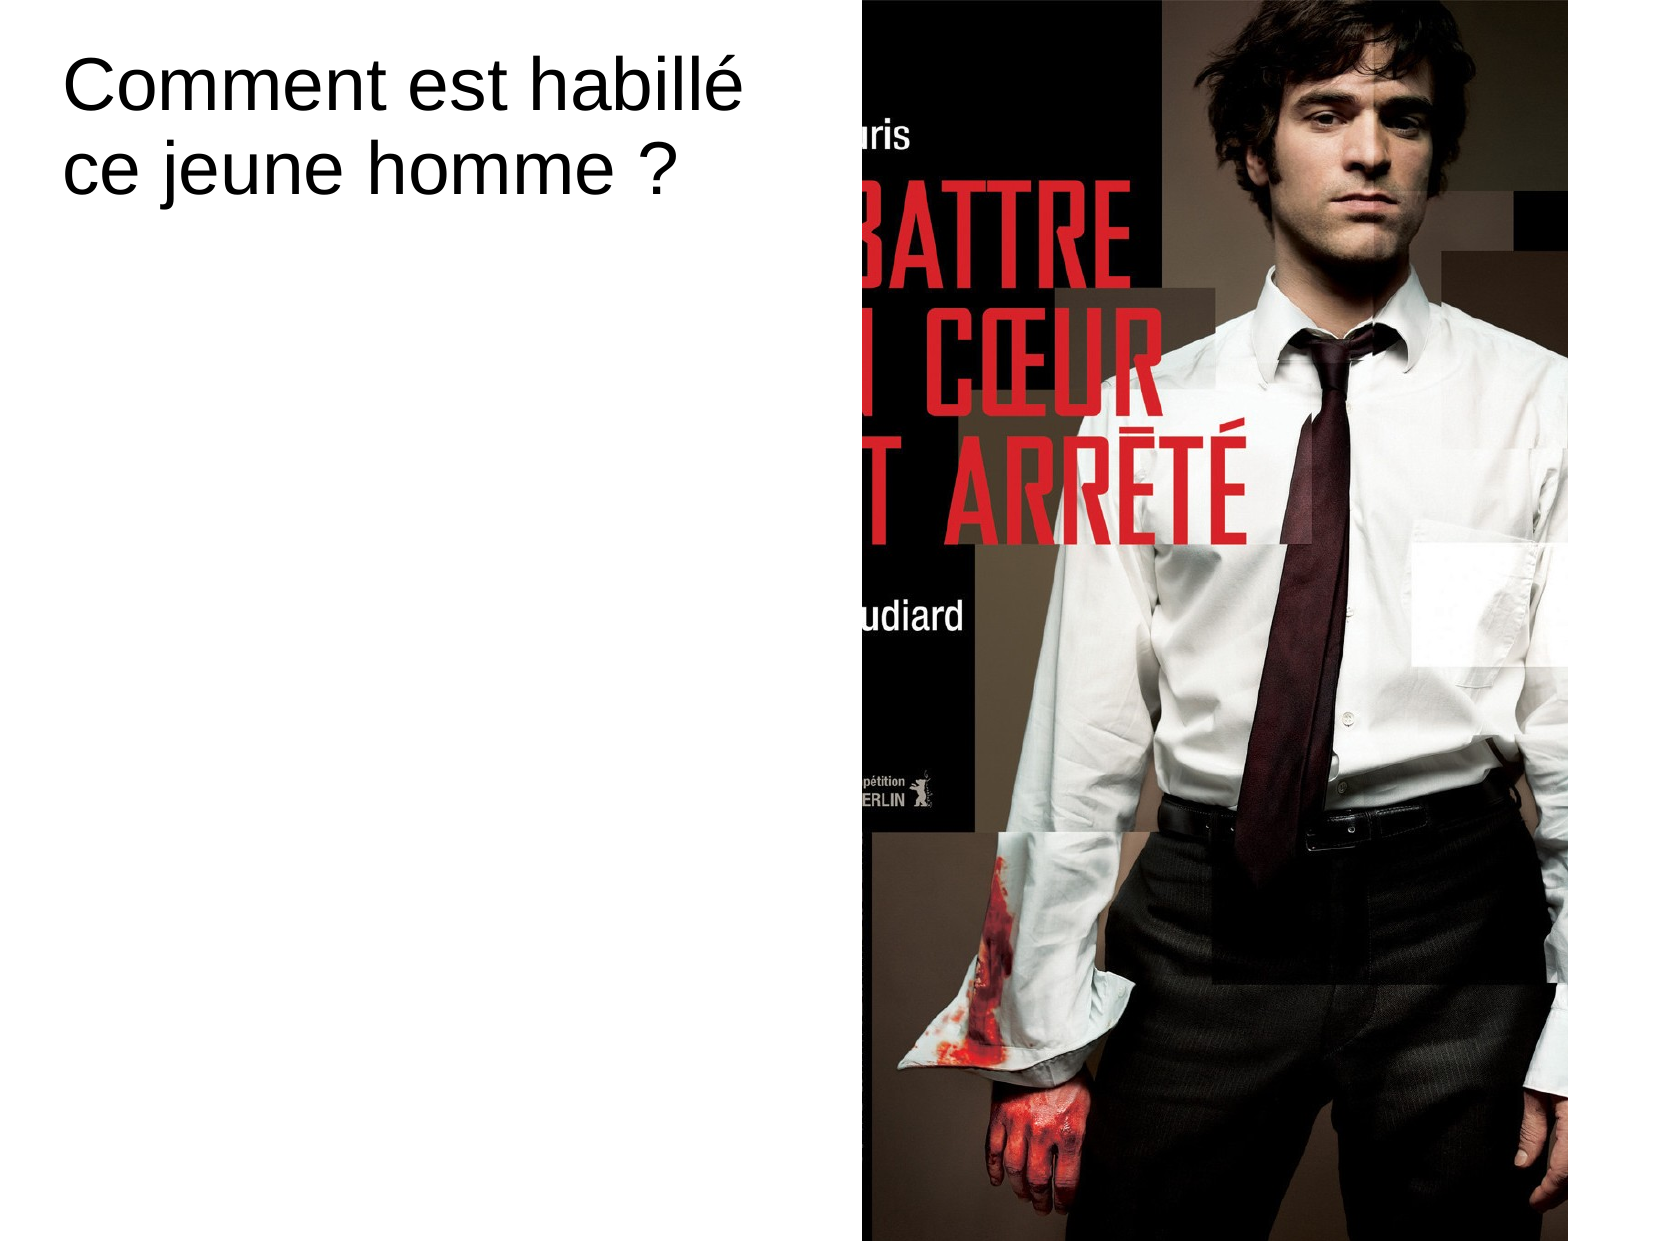

Comment est habillé ce jeune homme ?
#